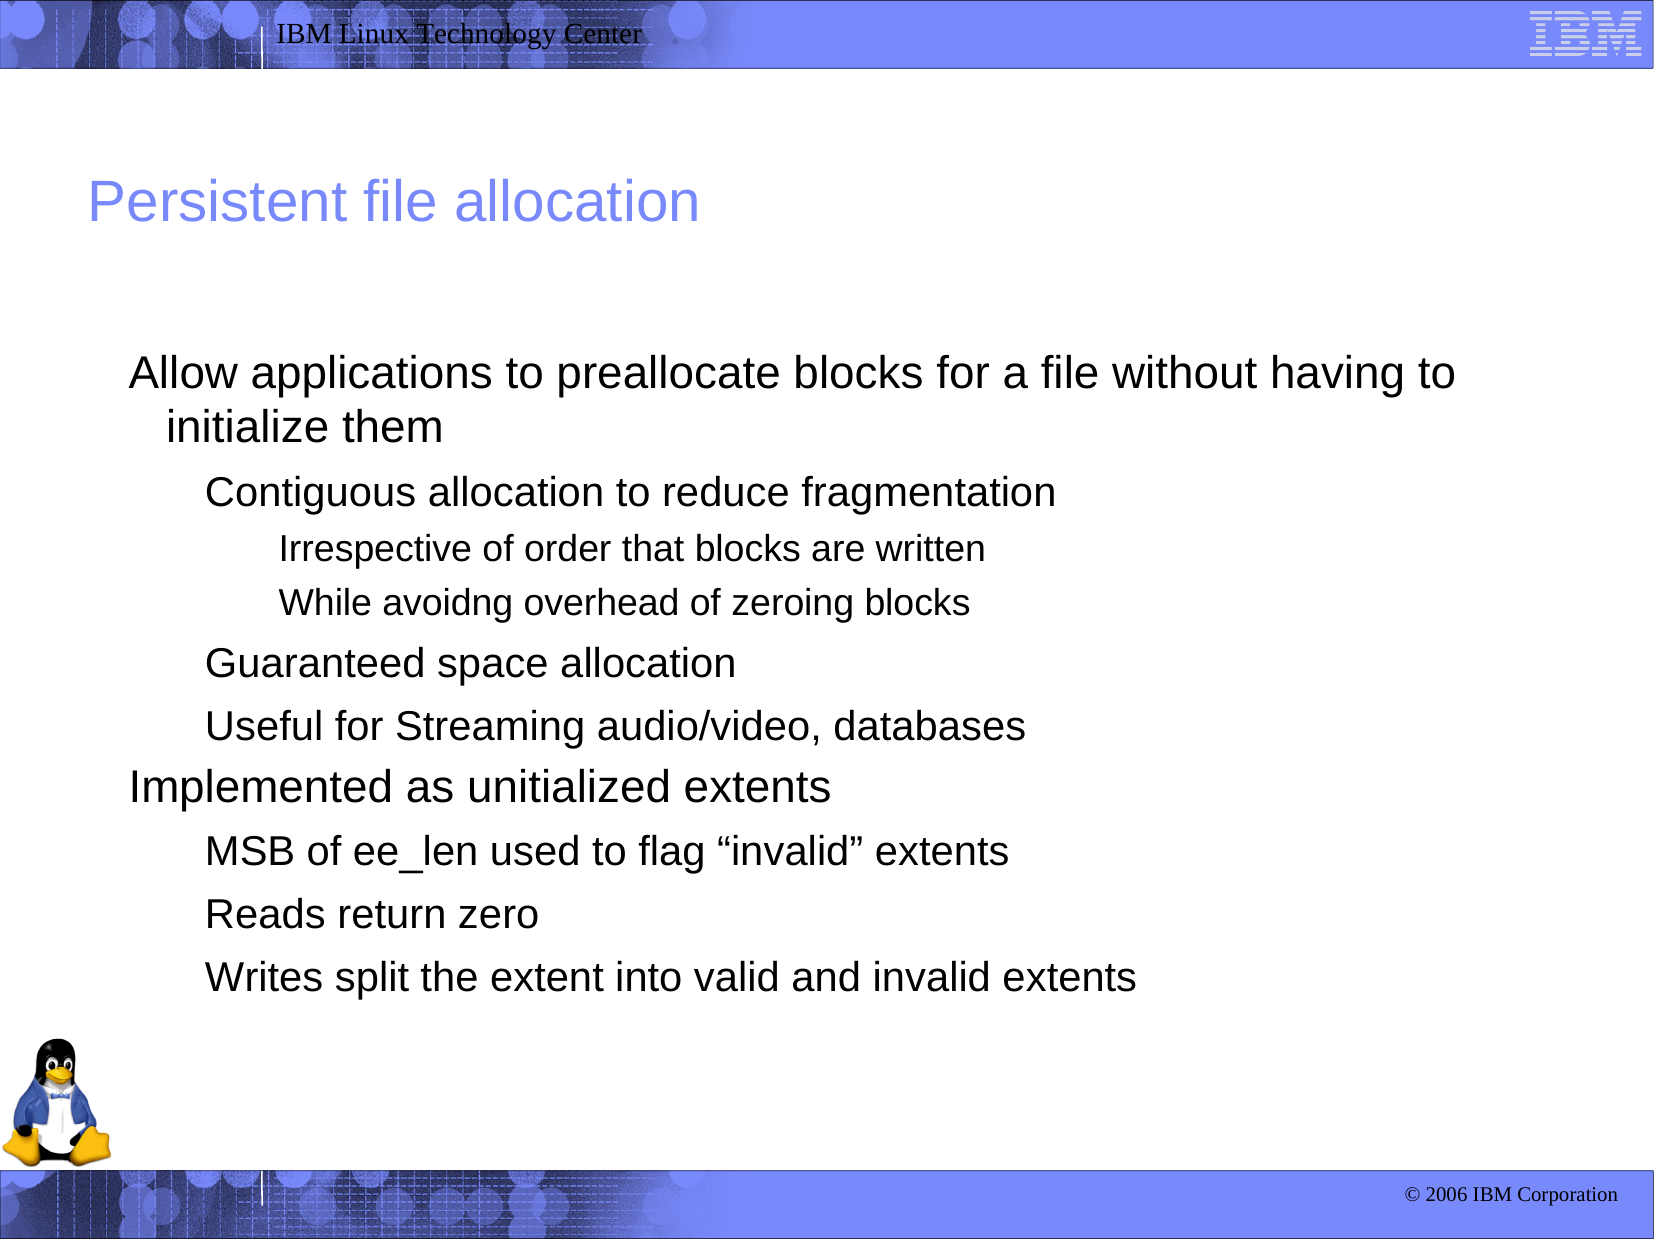

# Persistent file allocation
Allow applications to preallocate blocks for a file without having to initialize them
Contiguous allocation to reduce fragmentation
Irrespective of order that blocks are written
While avoidng overhead of zeroing blocks
Guaranteed space allocation
Useful for Streaming audio/video, databases
Implemented as unitialized extents
MSB of ee_len used to flag “invalid” extents
Reads return zero
Writes split the extent into valid and invalid extents